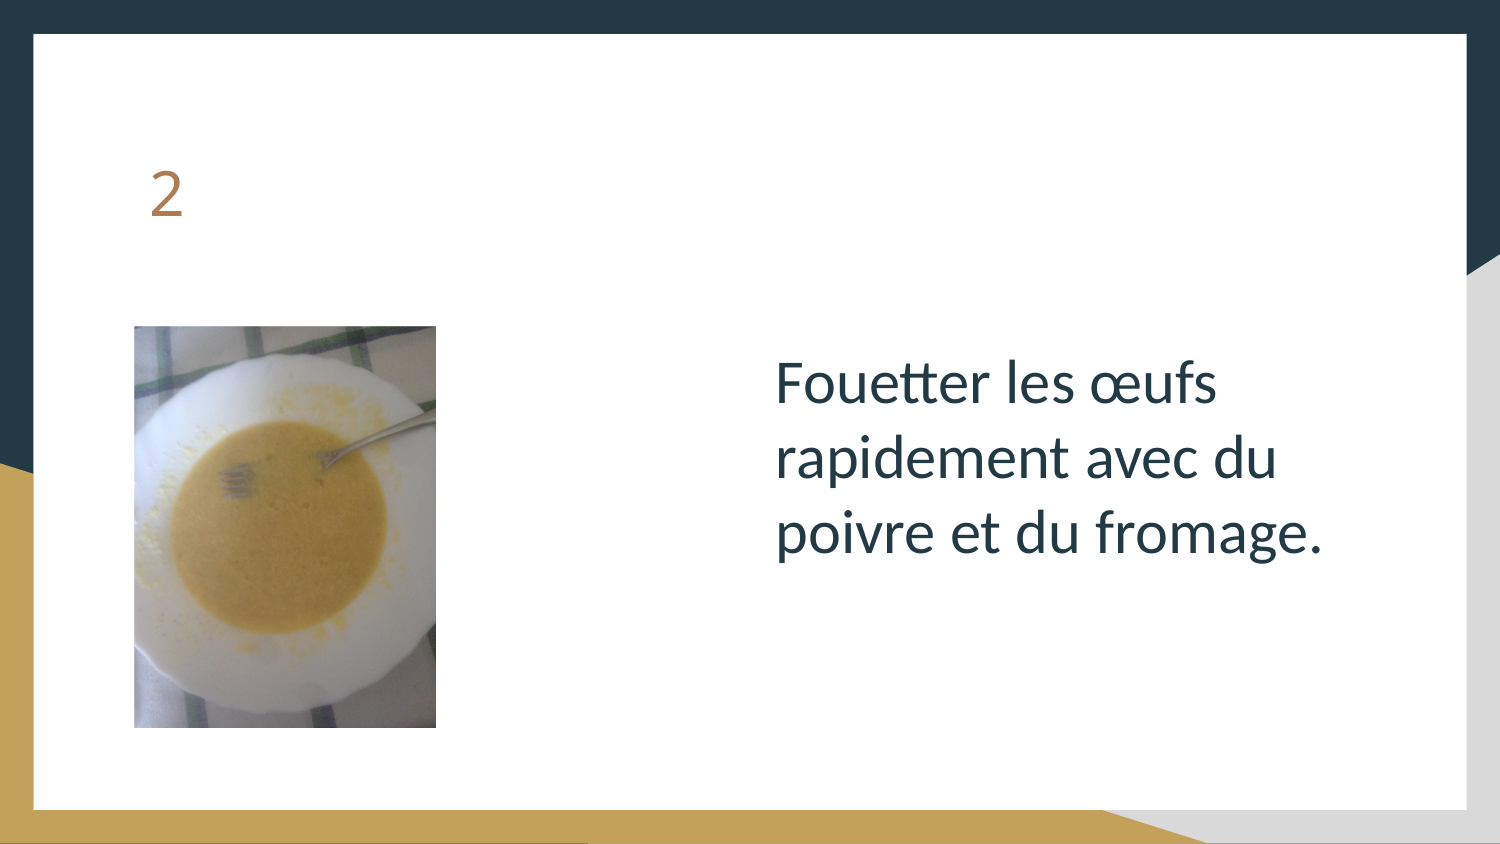

# 2
Fouetter les œufs rapidement avec du poivre et du fromage.